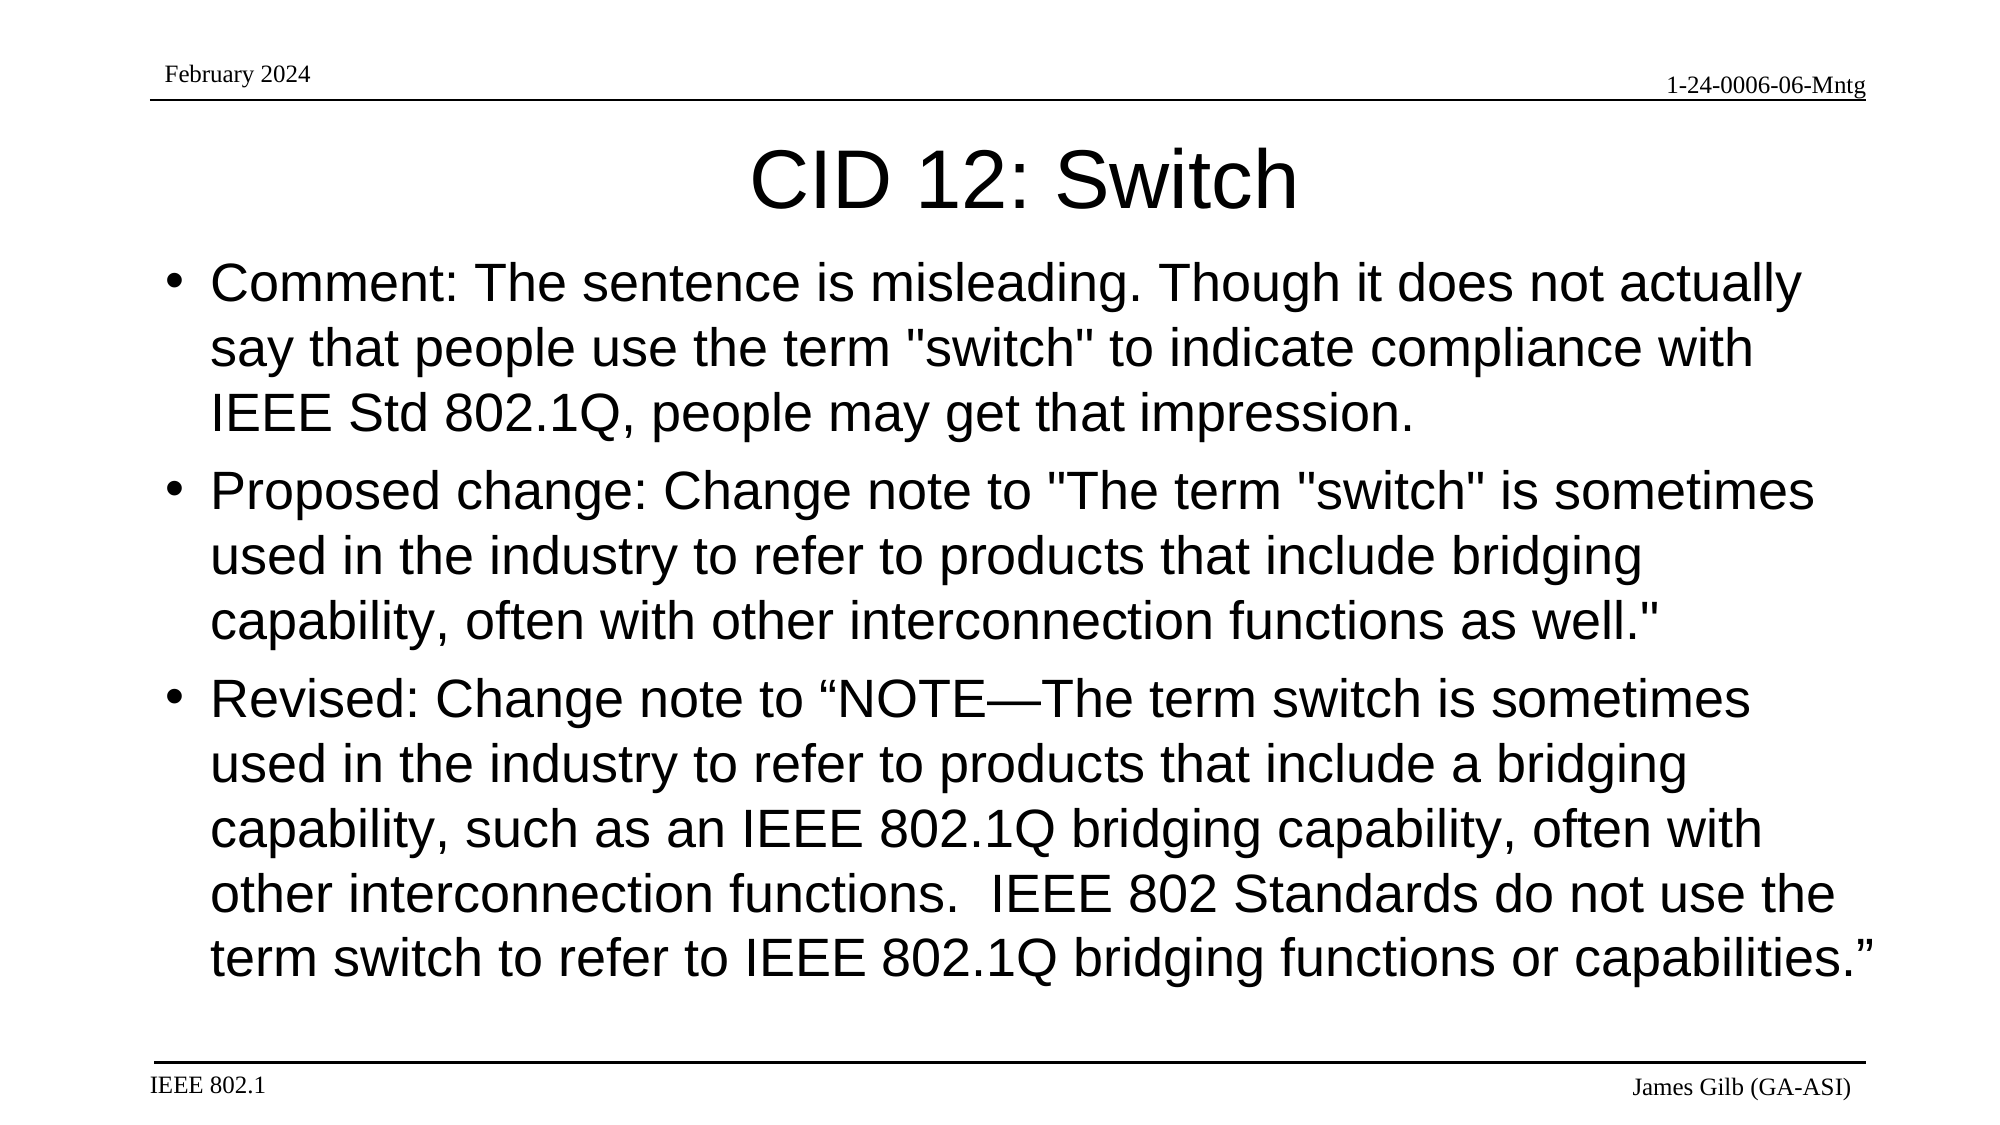

# CID 12: Switch
Comment: The sentence is misleading. Though it does not actually say that people use the term "switch" to indicate compliance with IEEE Std 802.1Q, people may get that impression.
Proposed change: Change note to "The term "switch" is sometimes used in the industry to refer to products that include bridging capability, often with other interconnection functions as well."
Revised: Change note to “NOTE—The term switch is sometimes used in the industry to refer to products that include a bridging capability, such as an IEEE 802.1Q bridging capability, often with other interconnection functions. IEEE 802 Standards do not use the term switch to refer to IEEE 802.1Q bridging functions or capabilities.”